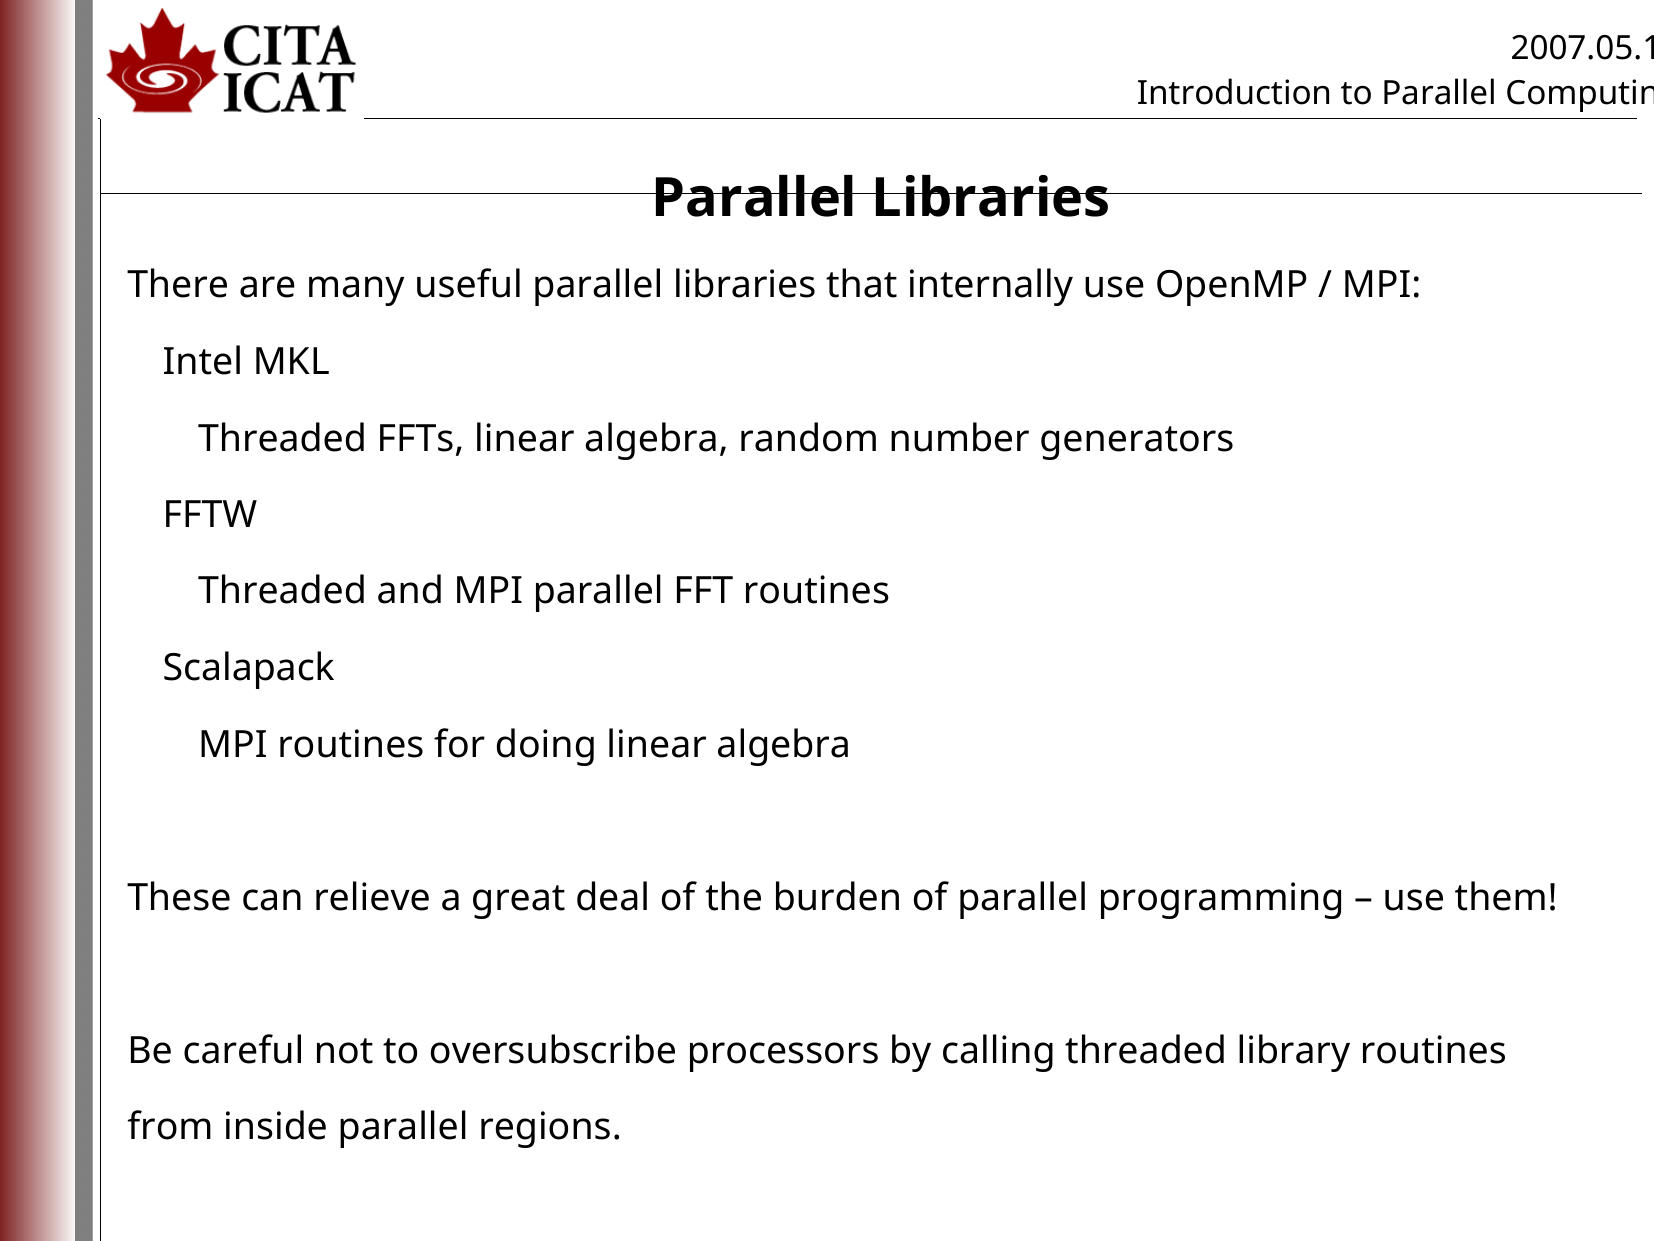

2007.05.18
Introduction to Parallel Computing
Parallel Libraries
There are many useful parallel libraries that internally use OpenMP / MPI:
Intel MKL
Threaded FFTs, linear algebra, random number generators
FFTW
Threaded and MPI parallel FFT routines
Scalapack
MPI routines for doing linear algebra
These can relieve a great deal of the burden of parallel programming – use them!
Be careful not to oversubscribe processors by calling threaded library routines from inside parallel regions.